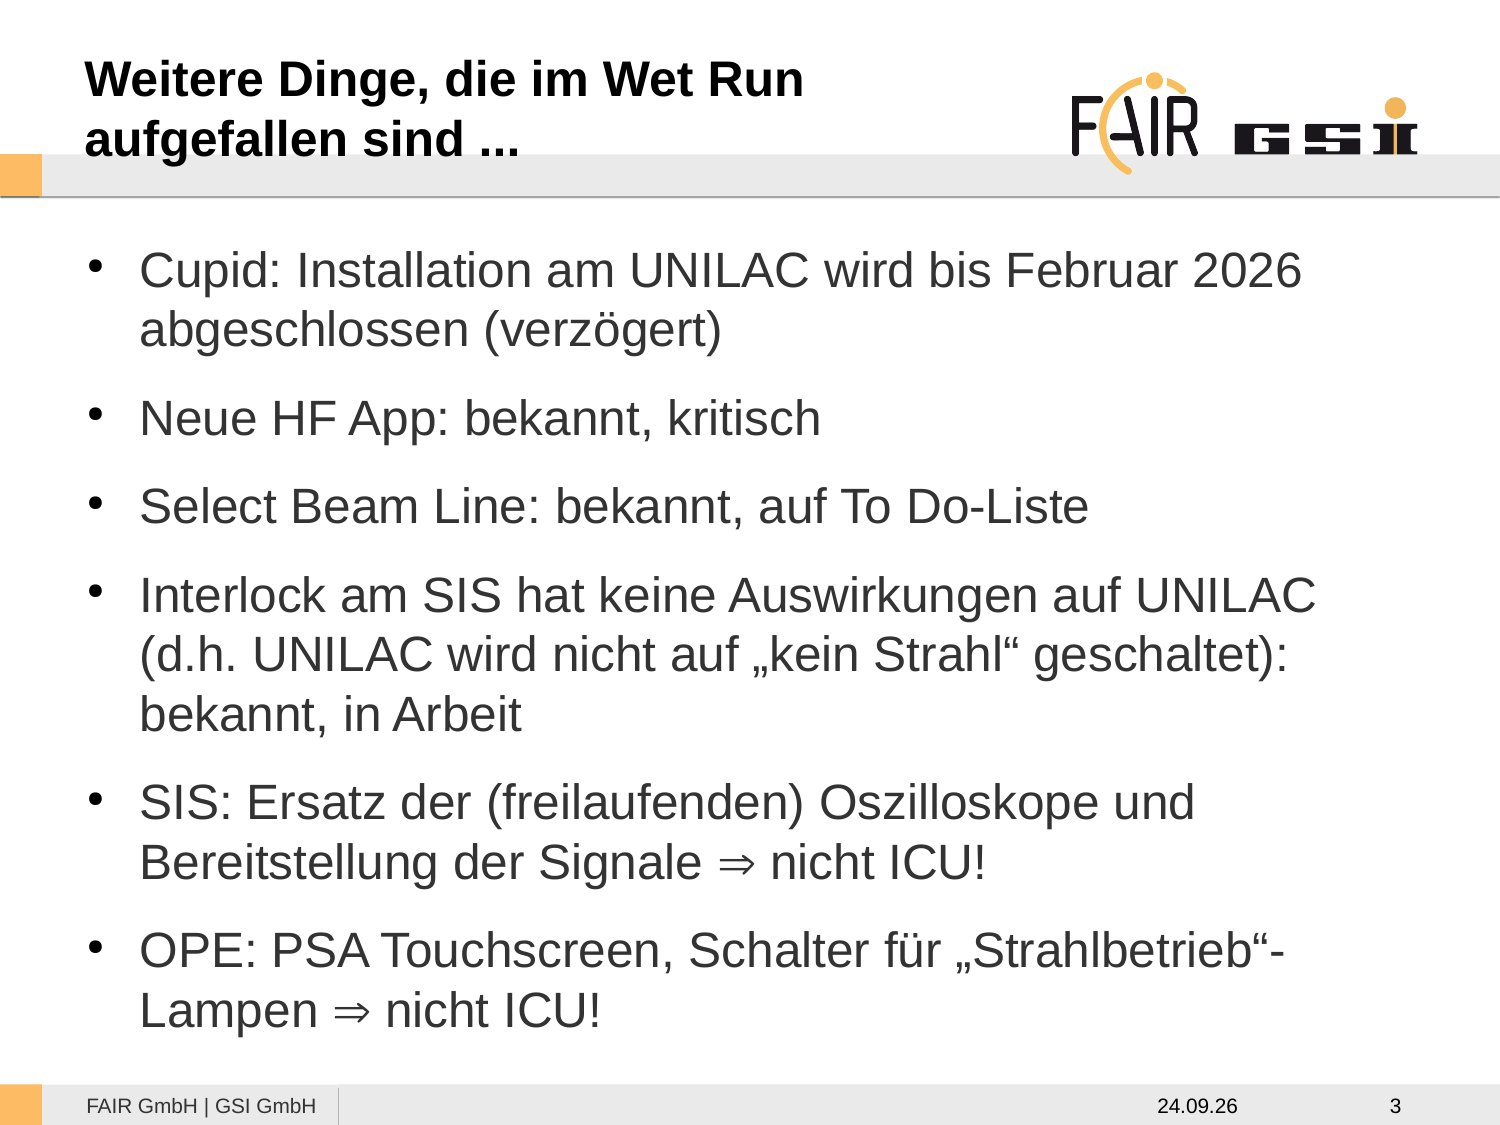

# Weitere Dinge, die im Wet Run aufgefallen sind ...
Cupid: Installation am UNILAC wird bis Februar 2026 abgeschlossen (verzögert)
Neue HF App: bekannt, kritisch
Select Beam Line: bekannt, auf To Do-Liste
Interlock am SIS hat keine Auswirkungen auf UNILAC (d.h. UNILAC wird nicht auf „kein Strahl“ geschaltet): bekannt, in Arbeit
SIS: Ersatz der (freilaufenden) Oszilloskope und Bereitstellung der Signale  nicht ICU!
OPE: PSA Touchscreen, Schalter für „Strahlbetrieb“-Lampen  nicht ICU!